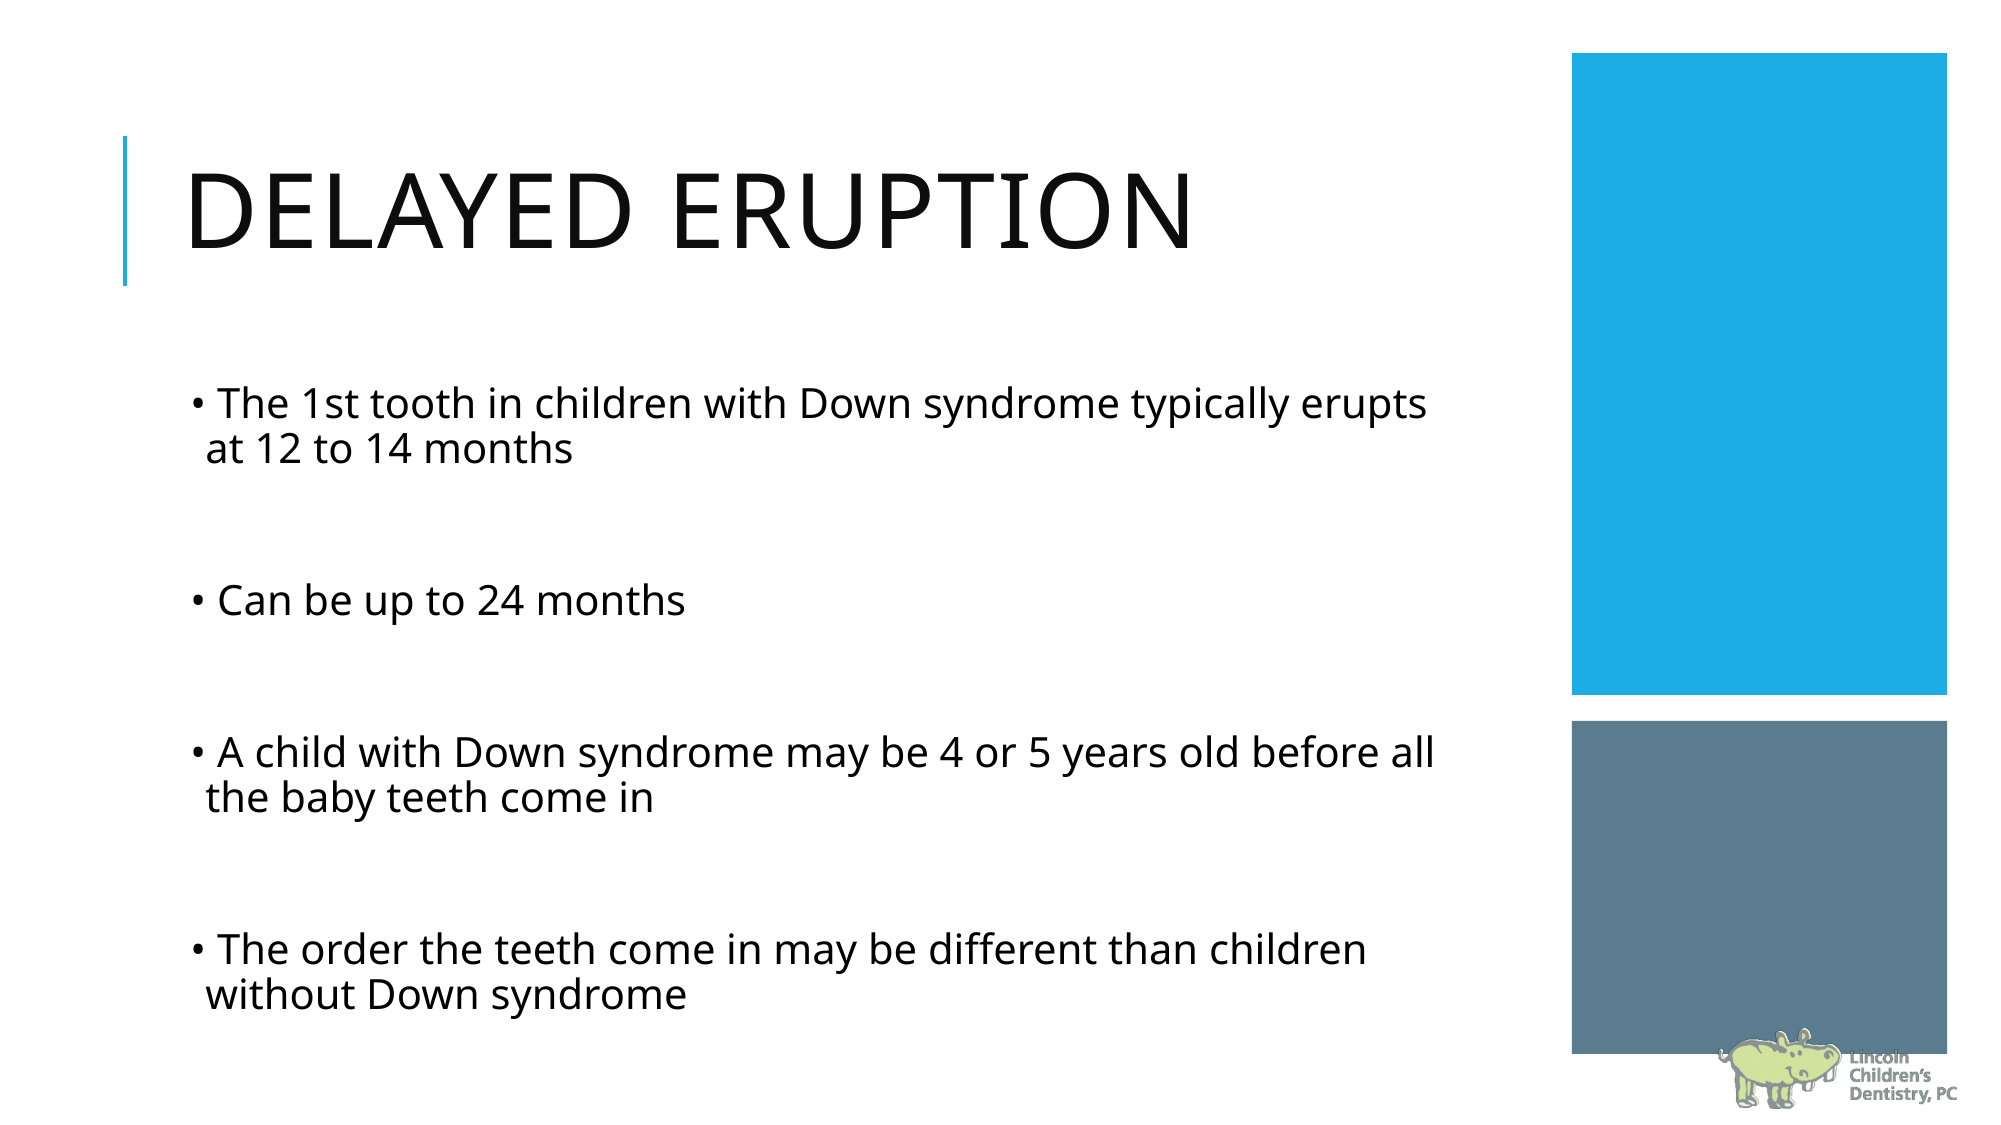

# Delayed eruption
• The 1st tooth in children with Down syndrome typically erupts at 12 to 14 months
• Can be up to 24 months
• A child with Down syndrome may be 4 or 5 years old before all the baby teeth come in
• The order the teeth come in may be different than children without Down syndrome